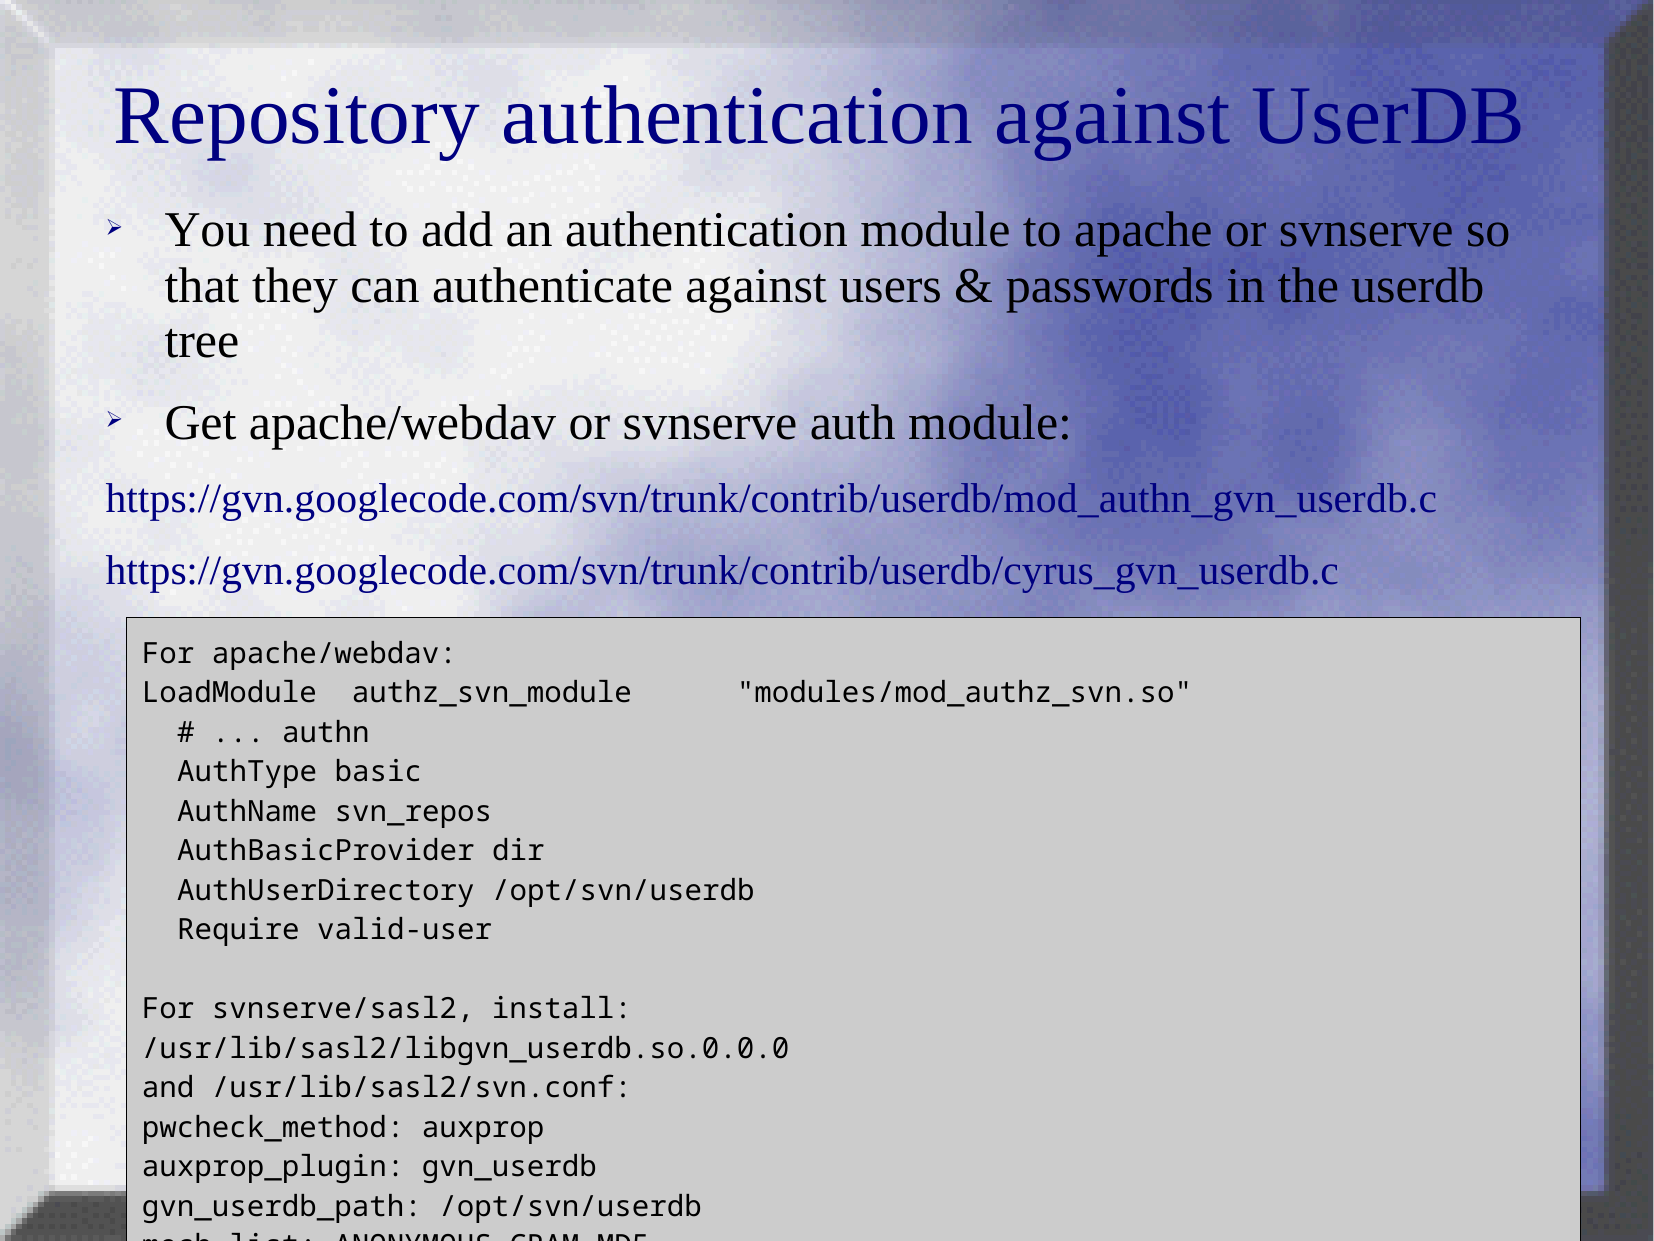

# Repository authentication against UserDB
You need to add an authentication module to apache or svnserve so that they can authenticate against users & passwords in the userdb tree
Get apache/webdav or svnserve auth module:
https://gvn.googlecode.com/svn/trunk/contrib/userdb/mod_authn_gvn_userdb.c
https://gvn.googlecode.com/svn/trunk/contrib/userdb/cyrus_gvn_userdb.c
For apache/webdav:
LoadModule authz_svn_module "modules/mod_authz_svn.so"
 # ... authn
 AuthType basic
 AuthName svn_repos
 AuthBasicProvider dir
 AuthUserDirectory /opt/svn/userdb
 Require valid-user
For svnserve/sasl2, install:
/usr/lib/sasl2/libgvn_userdb.so.0.0.0
and /usr/lib/sasl2/svn.conf:
pwcheck_method: auxprop
auxprop_plugin: gvn_userdb
gvn_userdb_path: /opt/svn/userdb
mech_list: ANONYMOUS CRAM-MD5